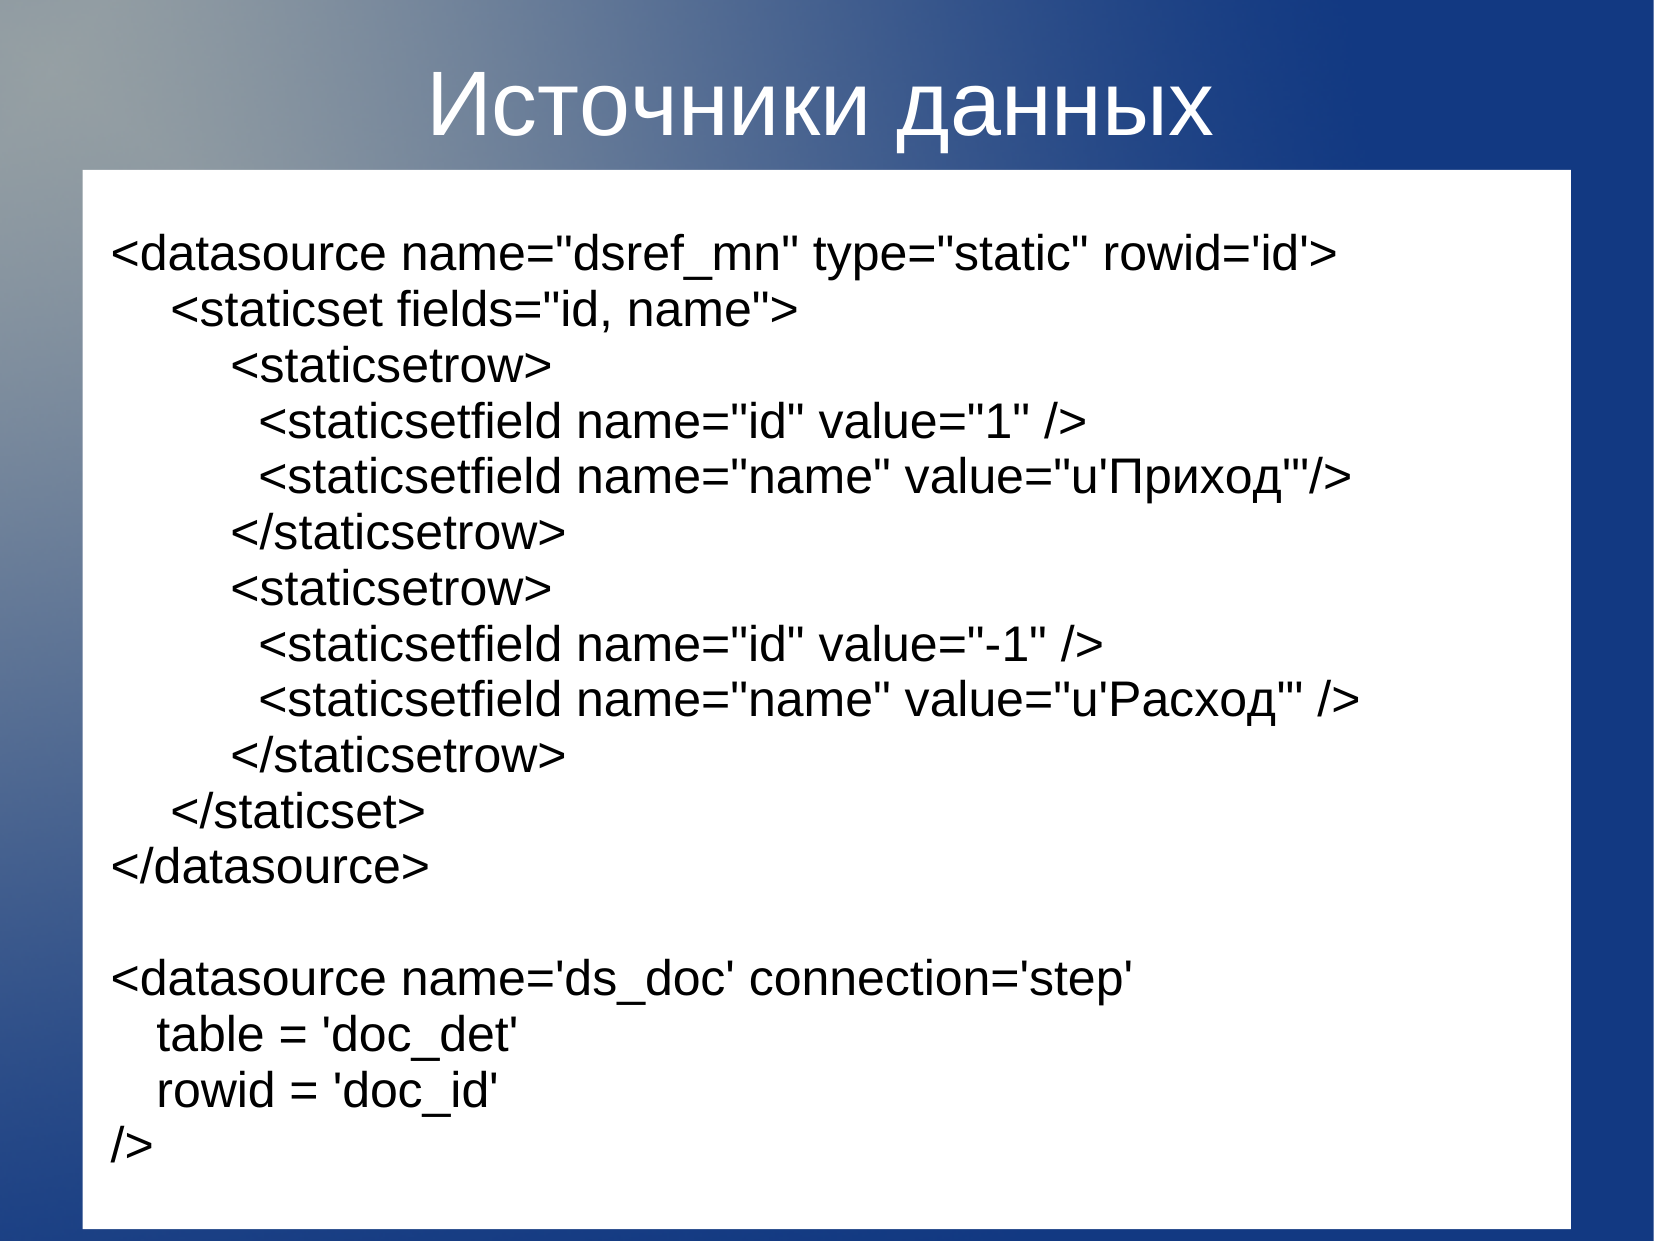

# Источники данных
 <datasource name="dsref_mn" type="static" rowid='id'>
	 <staticset fields="id, name">
		<staticsetrow>
		 <staticsetfield name="id" value="1" />
		 <staticsetfield name="name" value="u'Приход'"/>
		</staticsetrow>
		<staticsetrow>
		 <staticsetfield name="id" value="-1" />
		 <staticsetfield name="name" value="u'Расход'" />
		</staticsetrow>
	 </staticset>
 </datasource>
 <datasource name='ds_doc' connection='step'
	table = 'doc_det'
	rowid = 'doc_id'
 />